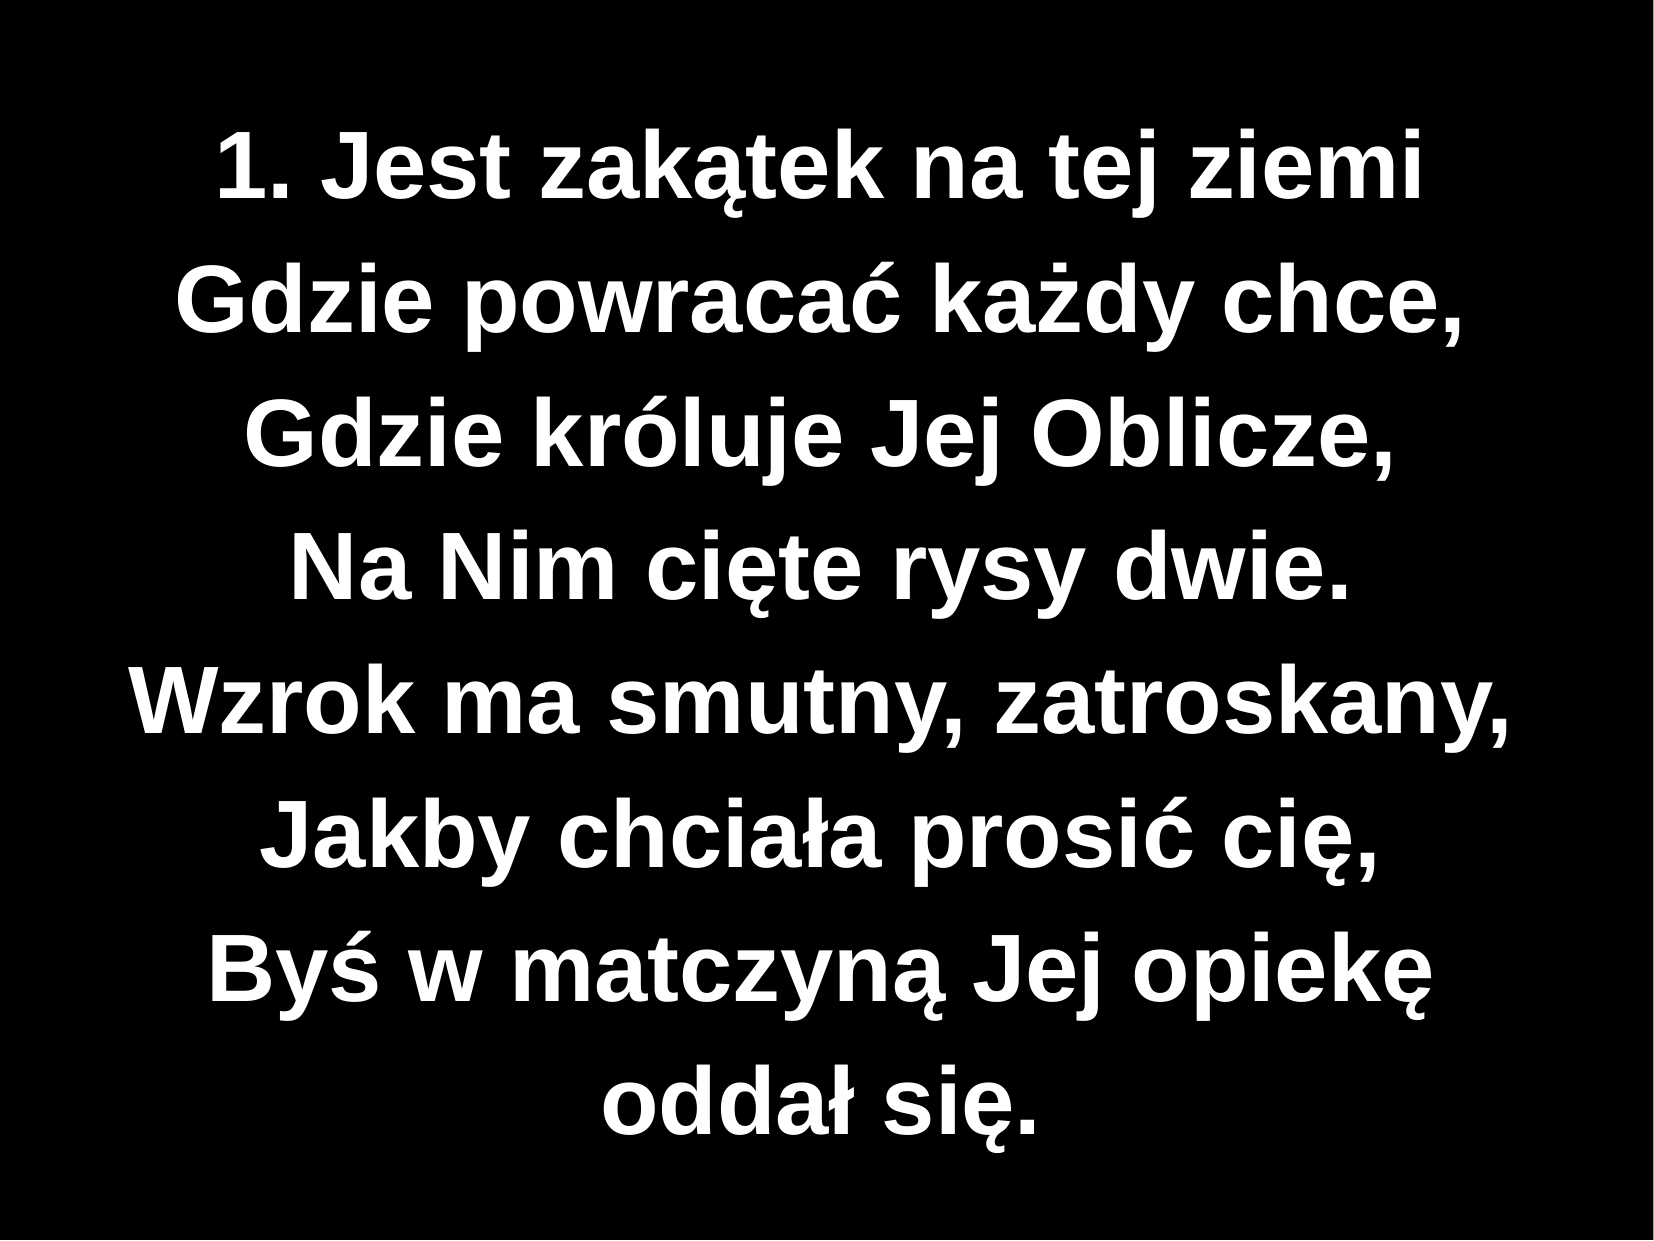

# 1. Jest zakątek na tej ziemi
Gdzie powracać każdy chce,
Gdzie króluje Jej Oblicze,
Na Nim cięte rysy dwie.
Wzrok ma smutny, zatroskany,
Jakby chciała prosić cię,
Byś w matczyną Jej opiekę
oddał się.